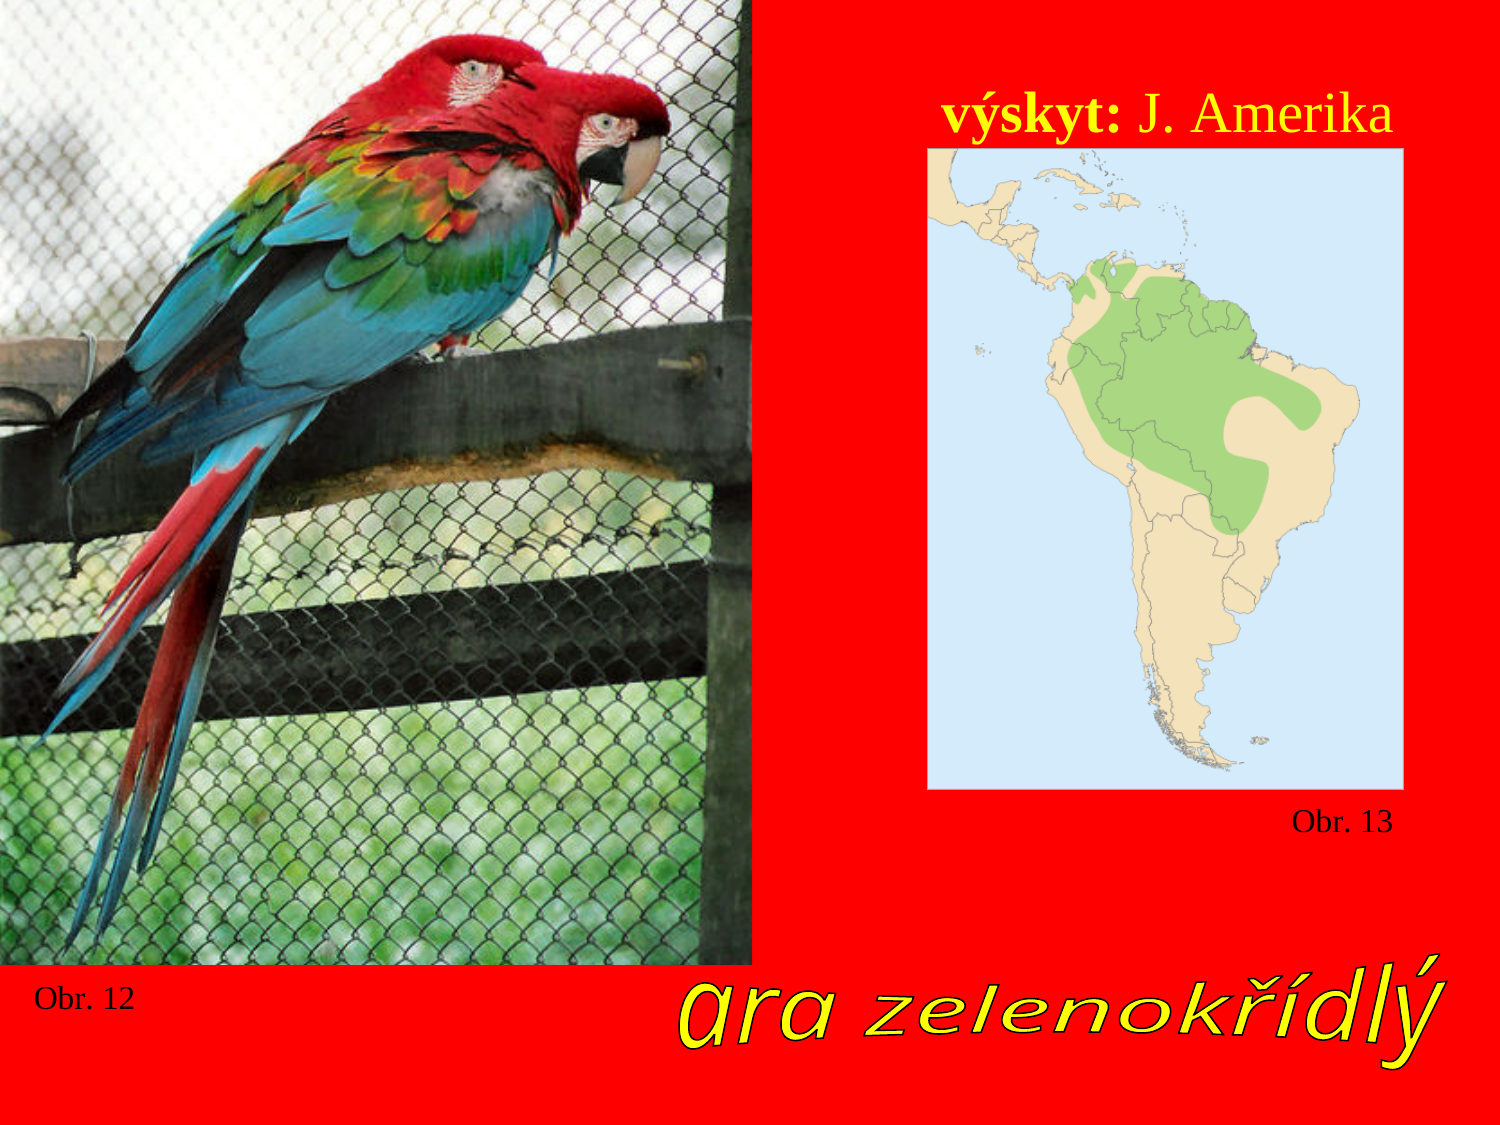

výskyt: J. Amerika
 Obr. 13
ara zelenokřídlý
 Obr. 12